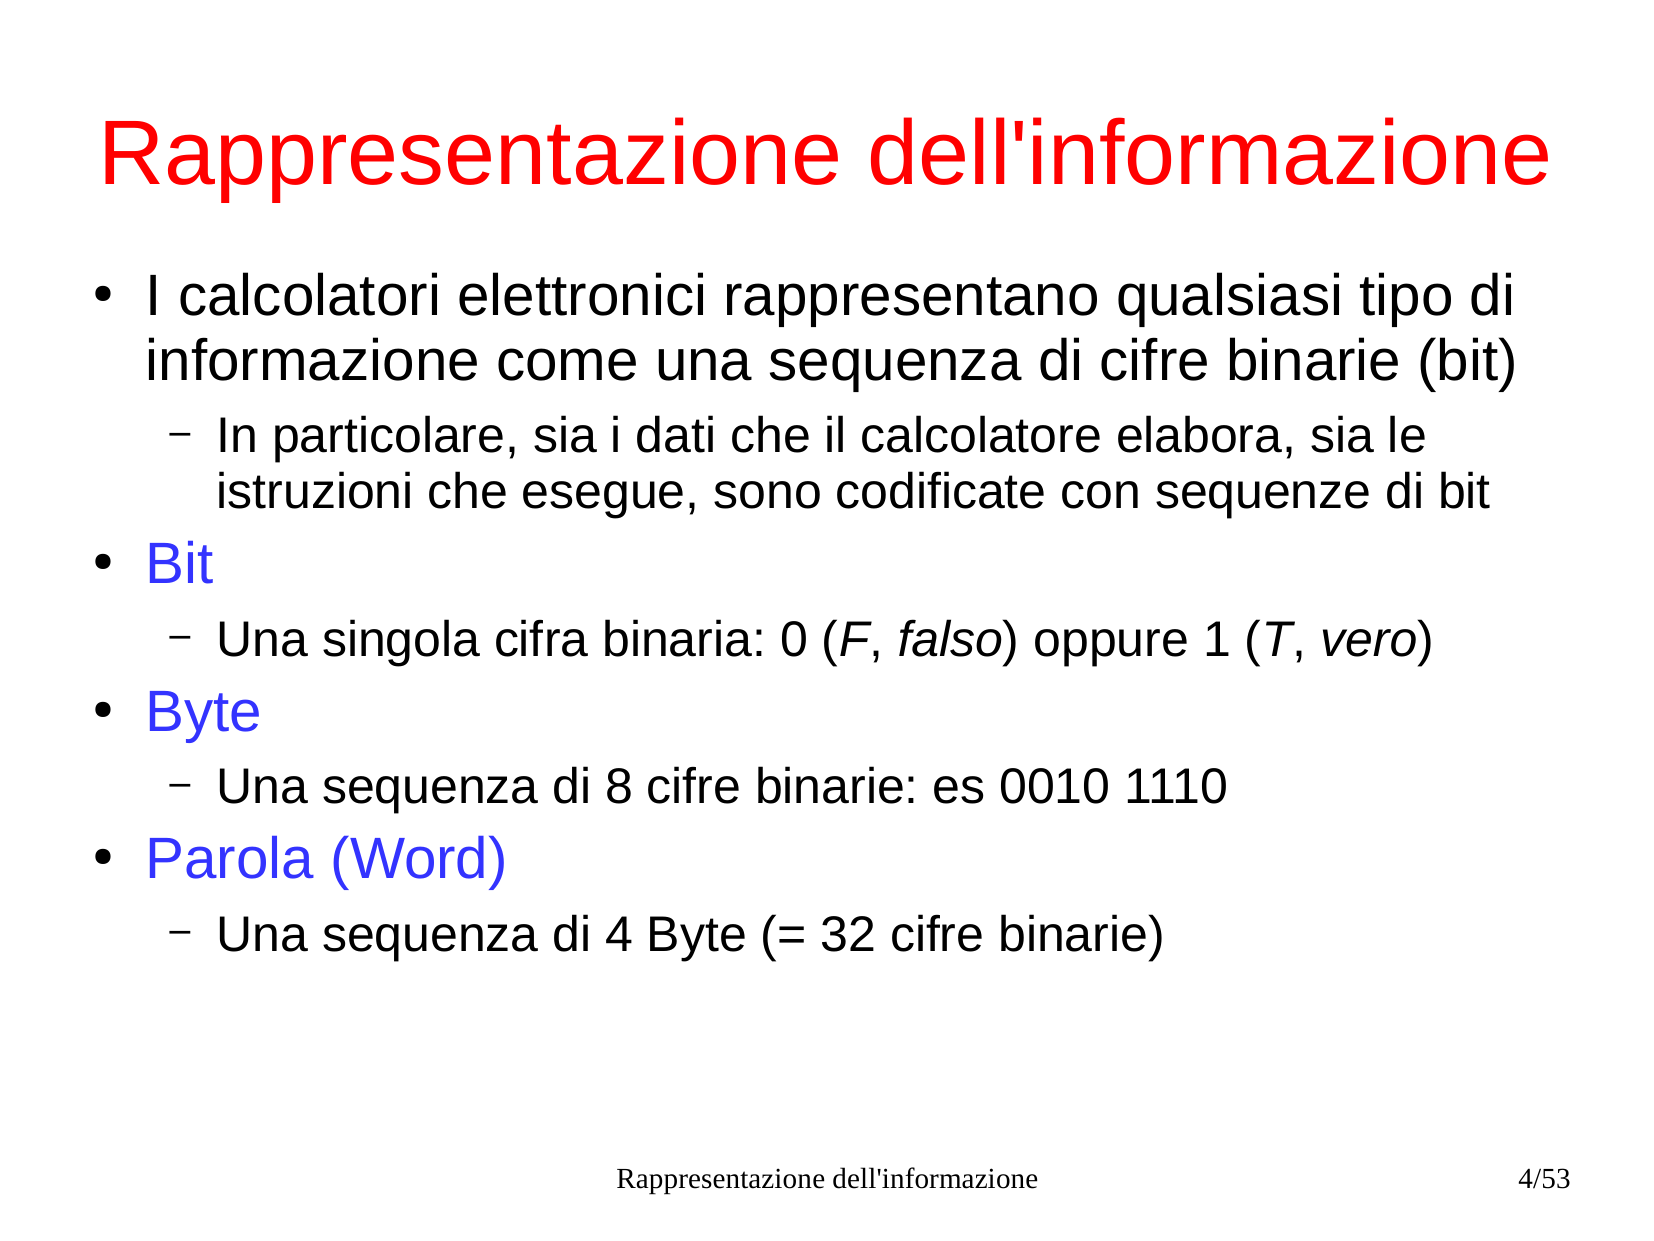

# Rappresentazione dell'informazione
I calcolatori elettronici rappresentano qualsiasi tipo di informazione come una sequenza di cifre binarie (bit)
In particolare, sia i dati che il calcolatore elabora, sia le istruzioni che esegue, sono codificate con sequenze di bit
Bit
Una singola cifra binaria: 0 (F, falso) oppure 1 (T, vero)
Byte
Una sequenza di 8 cifre binarie: es 0010 1110
Parola (Word)
Una sequenza di 4 Byte (= 32 cifre binarie)
Rappresentazione dell'informazione
4